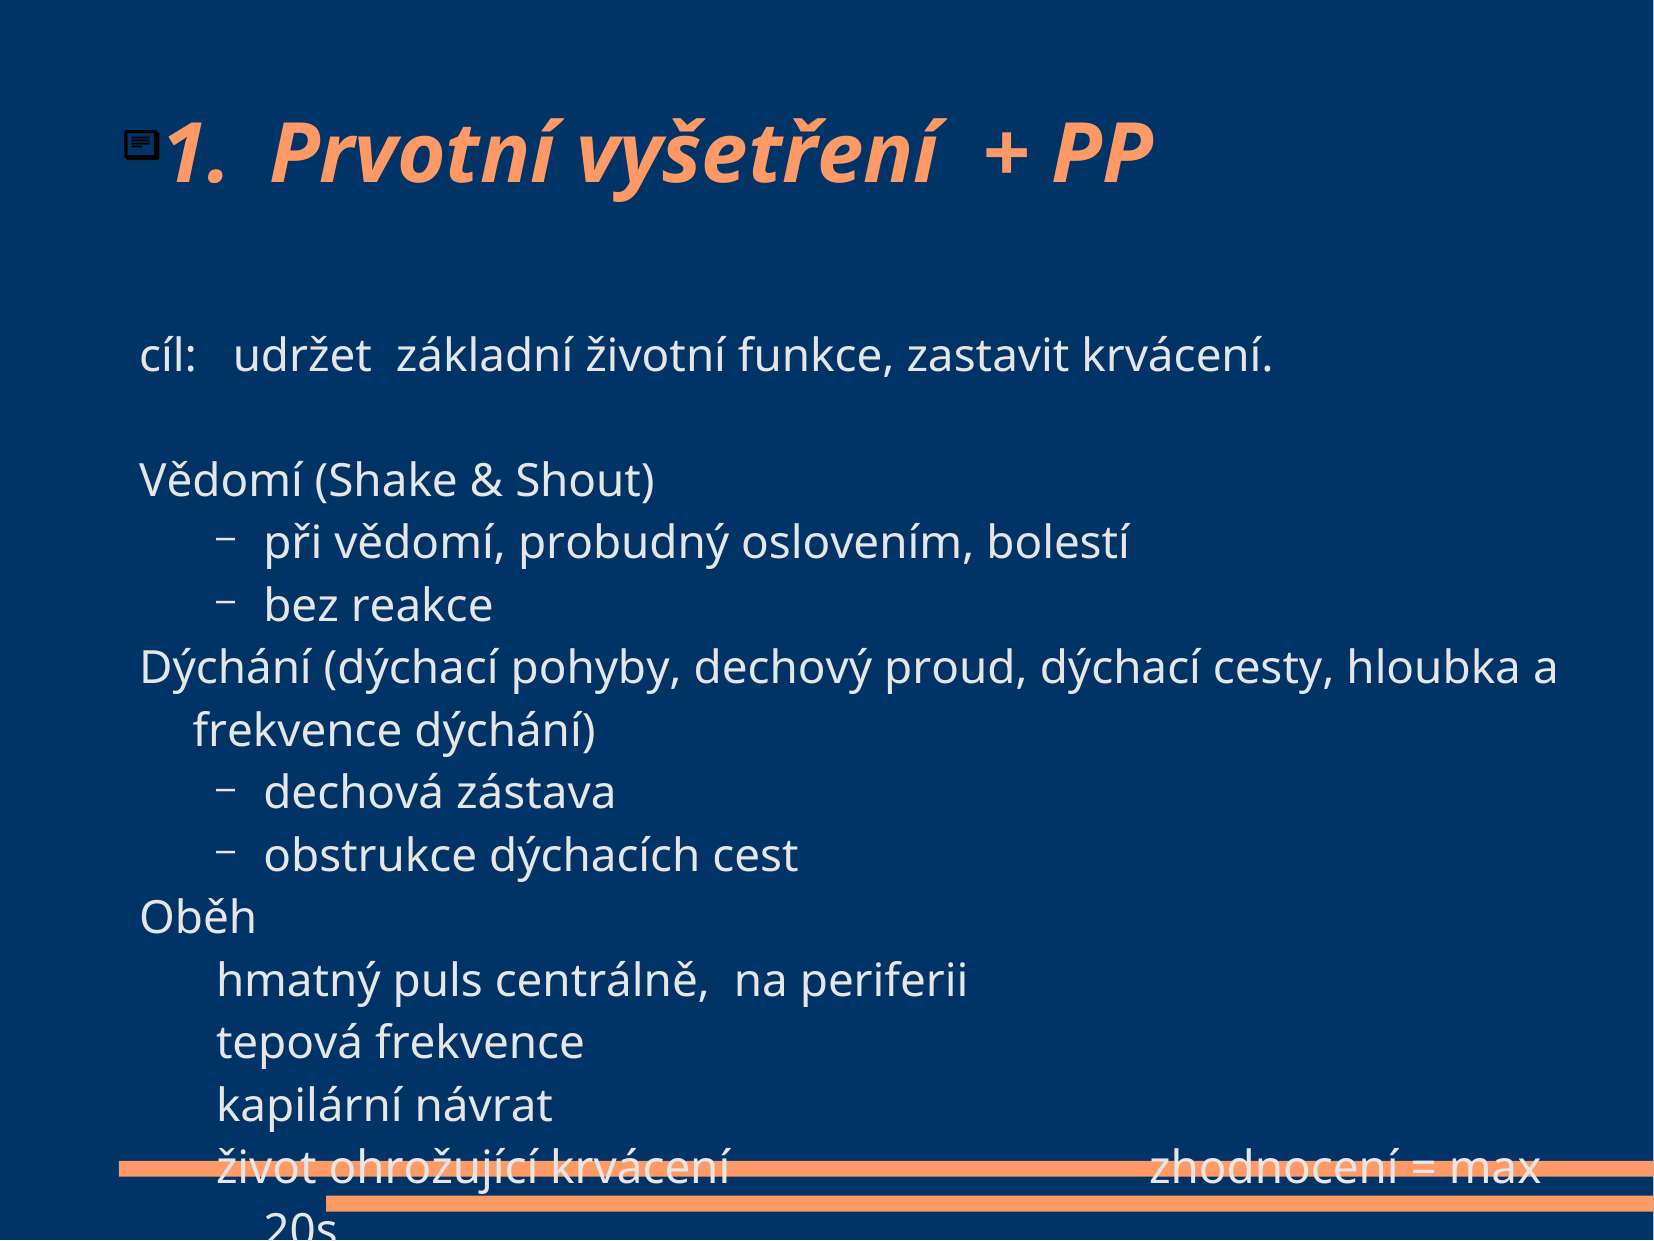

# 1.	Prvotní vyšetření + PP
cíl: udržet základní životní funkce, zastavit krvácení.
Vědomí (Shake & Shout)
při vědomí, probudný oslovením, bolestí
bez reakce
Dýchání (dýchací pohyby, dechový proud, dýchací cesty, hloubka a frekvence dýchání)
dechová zástava
obstrukce dýchacích cest
Oběh
hmatný puls centrálně, na periferii
tepová frekvence
kapilární návrat
život ohrožující krvácení						zhodnocení = max 20s